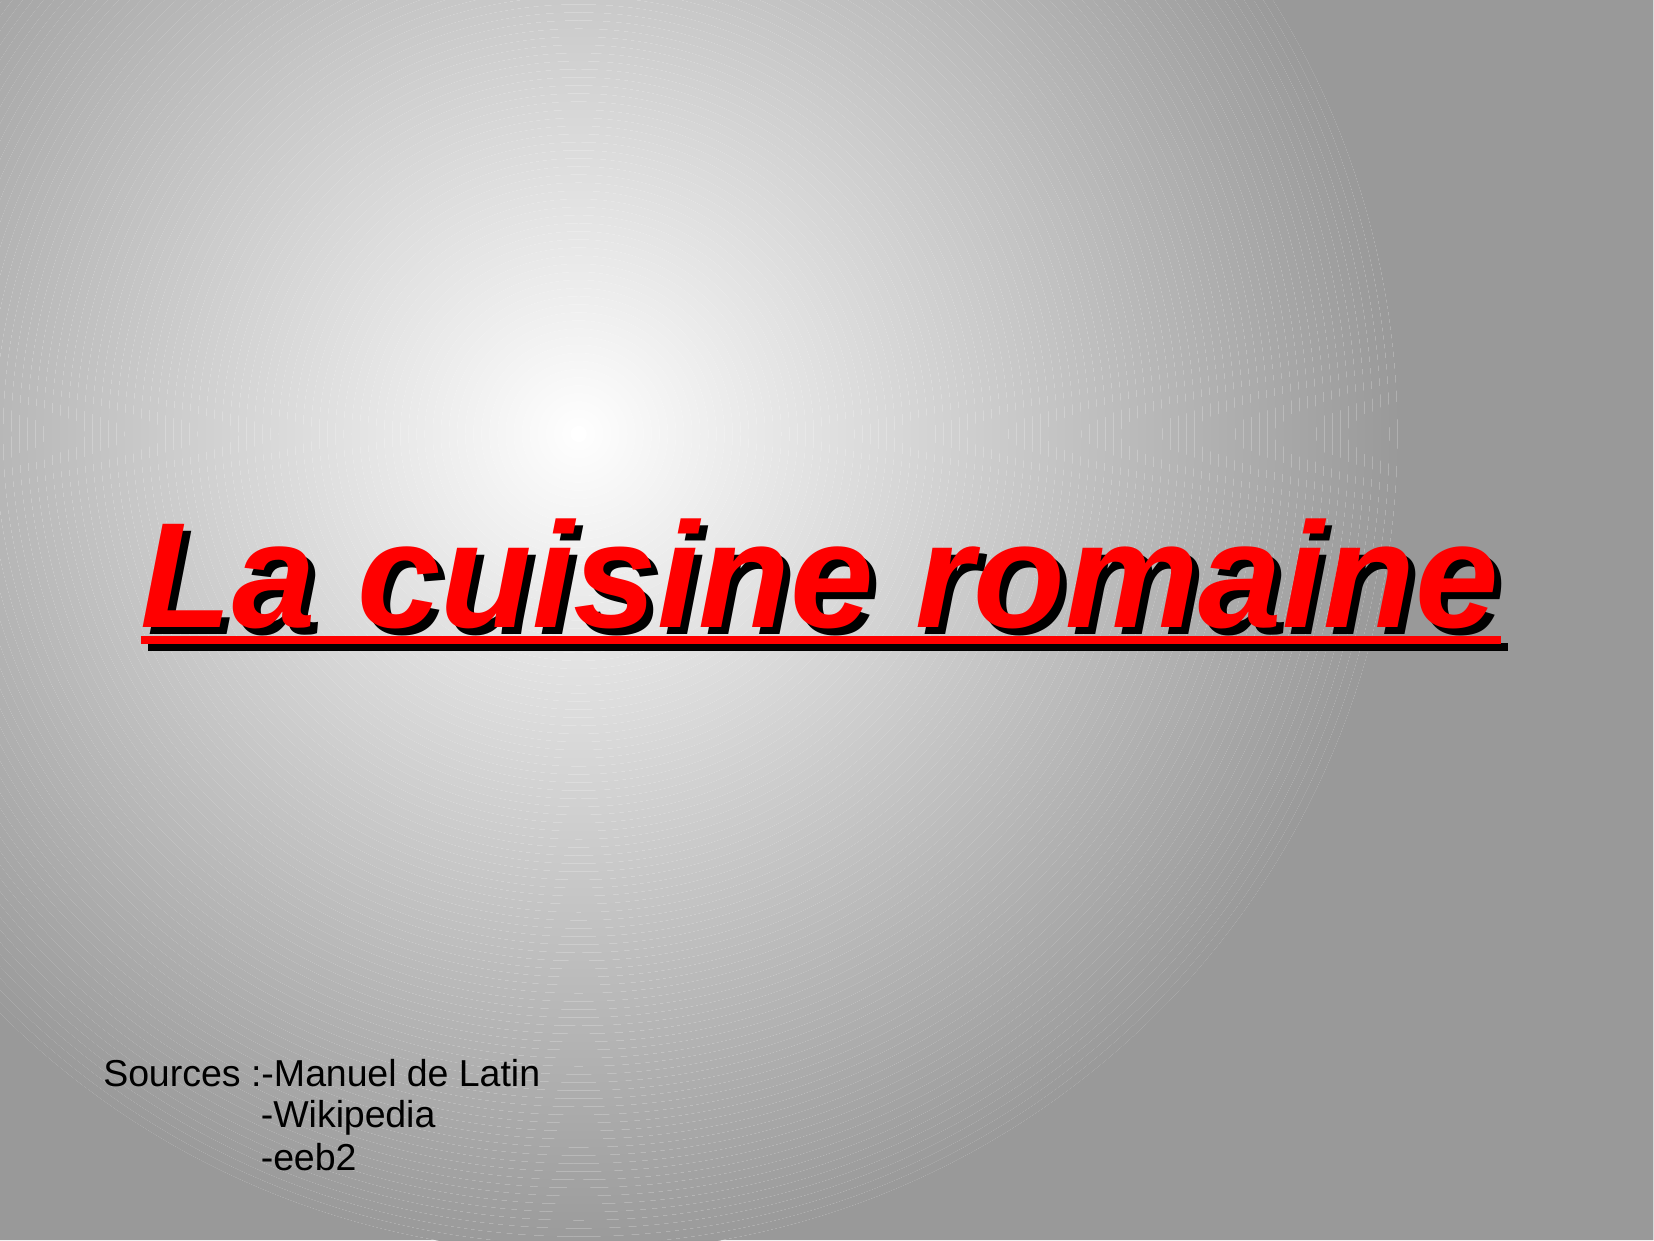

# La cuisine romaine
Sources :-Manuel de Latin
 -Wikipedia
 -eeb2